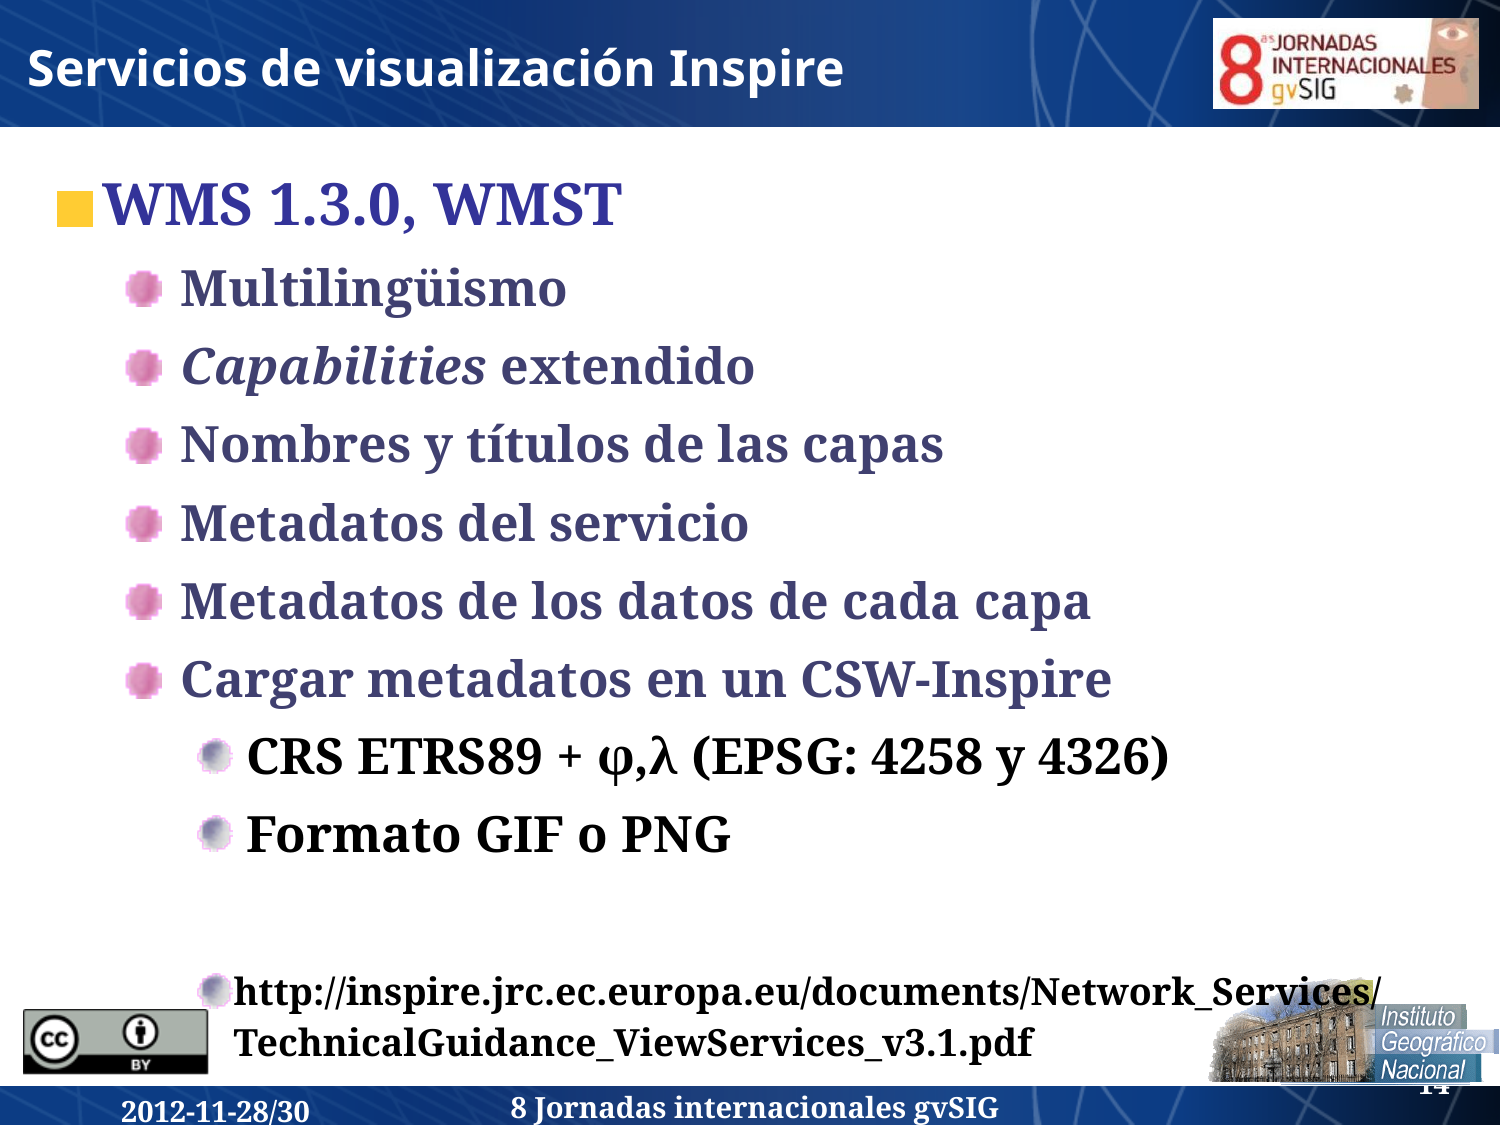

# Servicios de visualización Inspire
WMS 1.3.0, WMST
 Multilingüismo
 Capabilities extendido
 Nombres y títulos de las capas
 Metadatos del servicio
 Metadatos de los datos de cada capa
 Cargar metadatos en un CSW-Inspire
 CRS ETRS89 + φ,λ (EPSG: 4258 y 4326)
 Formato GIF o PNG
http://inspire.jrc.ec.europa.eu/documents/Network_Services/TechnicalGuidance_ViewServices_v3.1.pdf